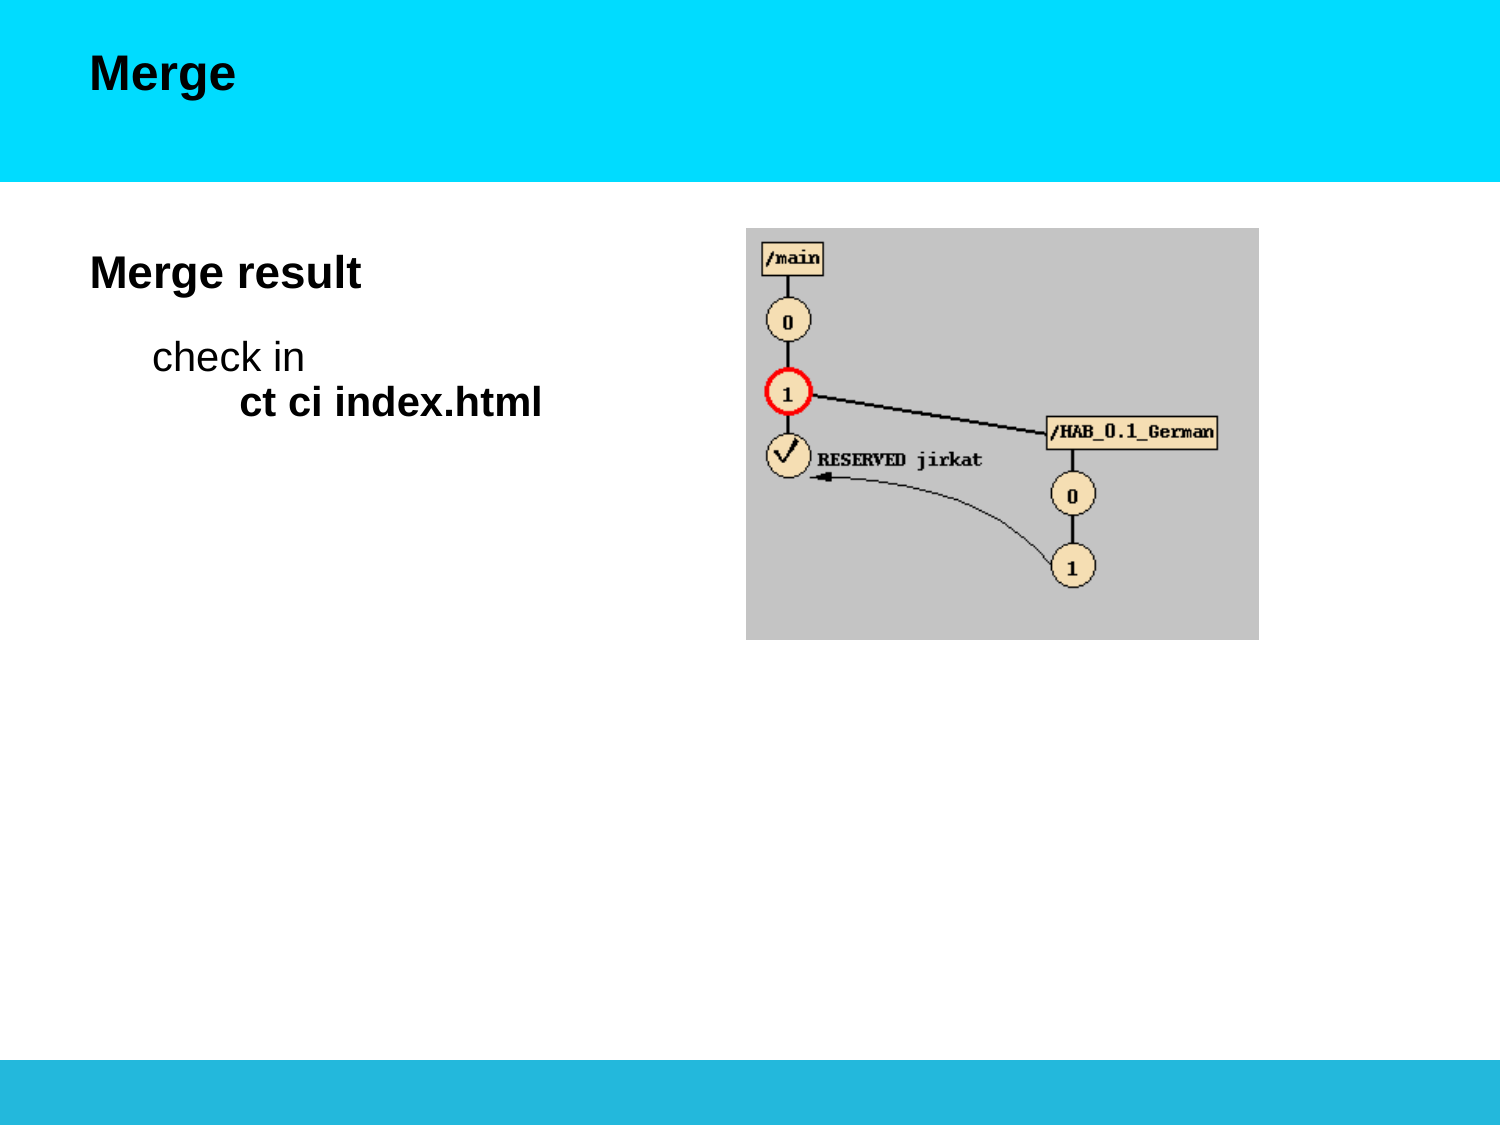

# Merge
Merge result
check in
	ct ci index.html